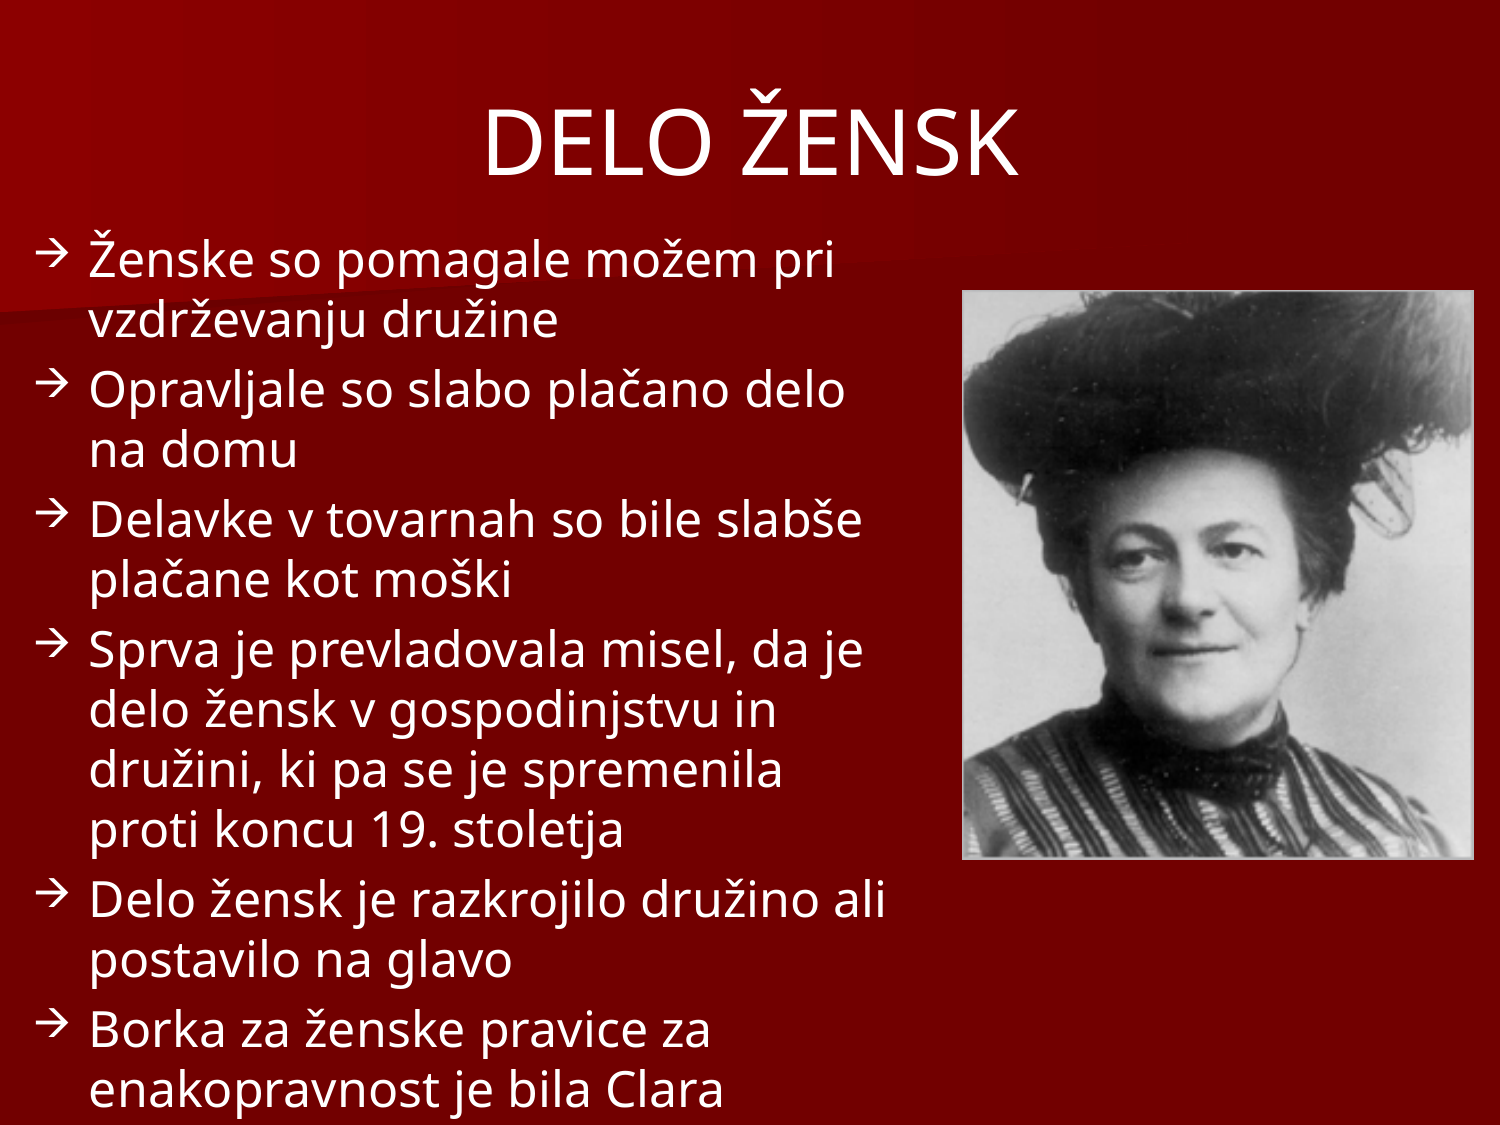

# DELO ŽENSK
Ženske so pomagale možem pri vzdrževanju družine
Opravljale so slabo plačano delo na domu
Delavke v tovarnah so bile slabše plačane kot moški
Sprva je prevladovala misel, da je delo žensk v gospodinjstvu in družini, ki pa se je spremenila proti koncu 19. stoletja
Delo žensk je razkrojilo družino ali postavilo na glavo
Borka za ženske pravice za enakopravnost je bila Clara ZETKIN